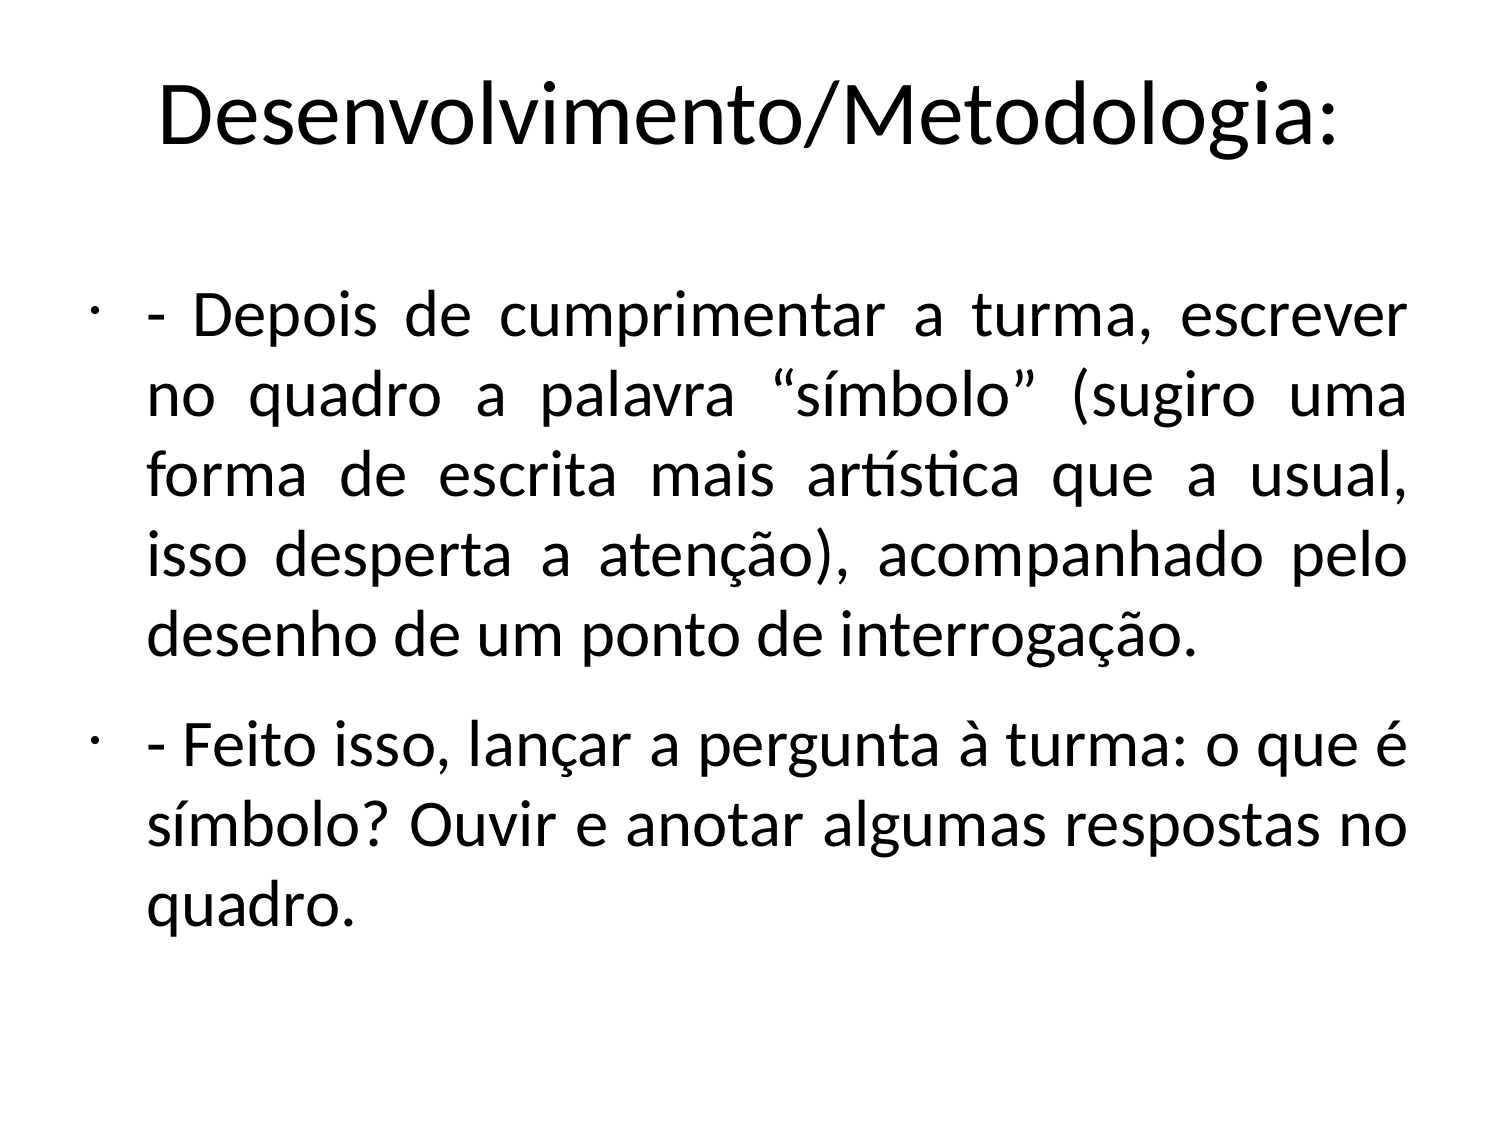

# Desenvolvimento/Metodologia:
- Depois de cumprimentar a turma, escrever no quadro a palavra “símbolo” (sugiro uma forma de escrita mais artística que a usual, isso desperta a atenção), acompanhado pelo desenho de um ponto de interrogação.
- Feito isso, lançar a pergunta à turma: o que é símbolo? Ouvir e anotar algumas respostas no quadro.